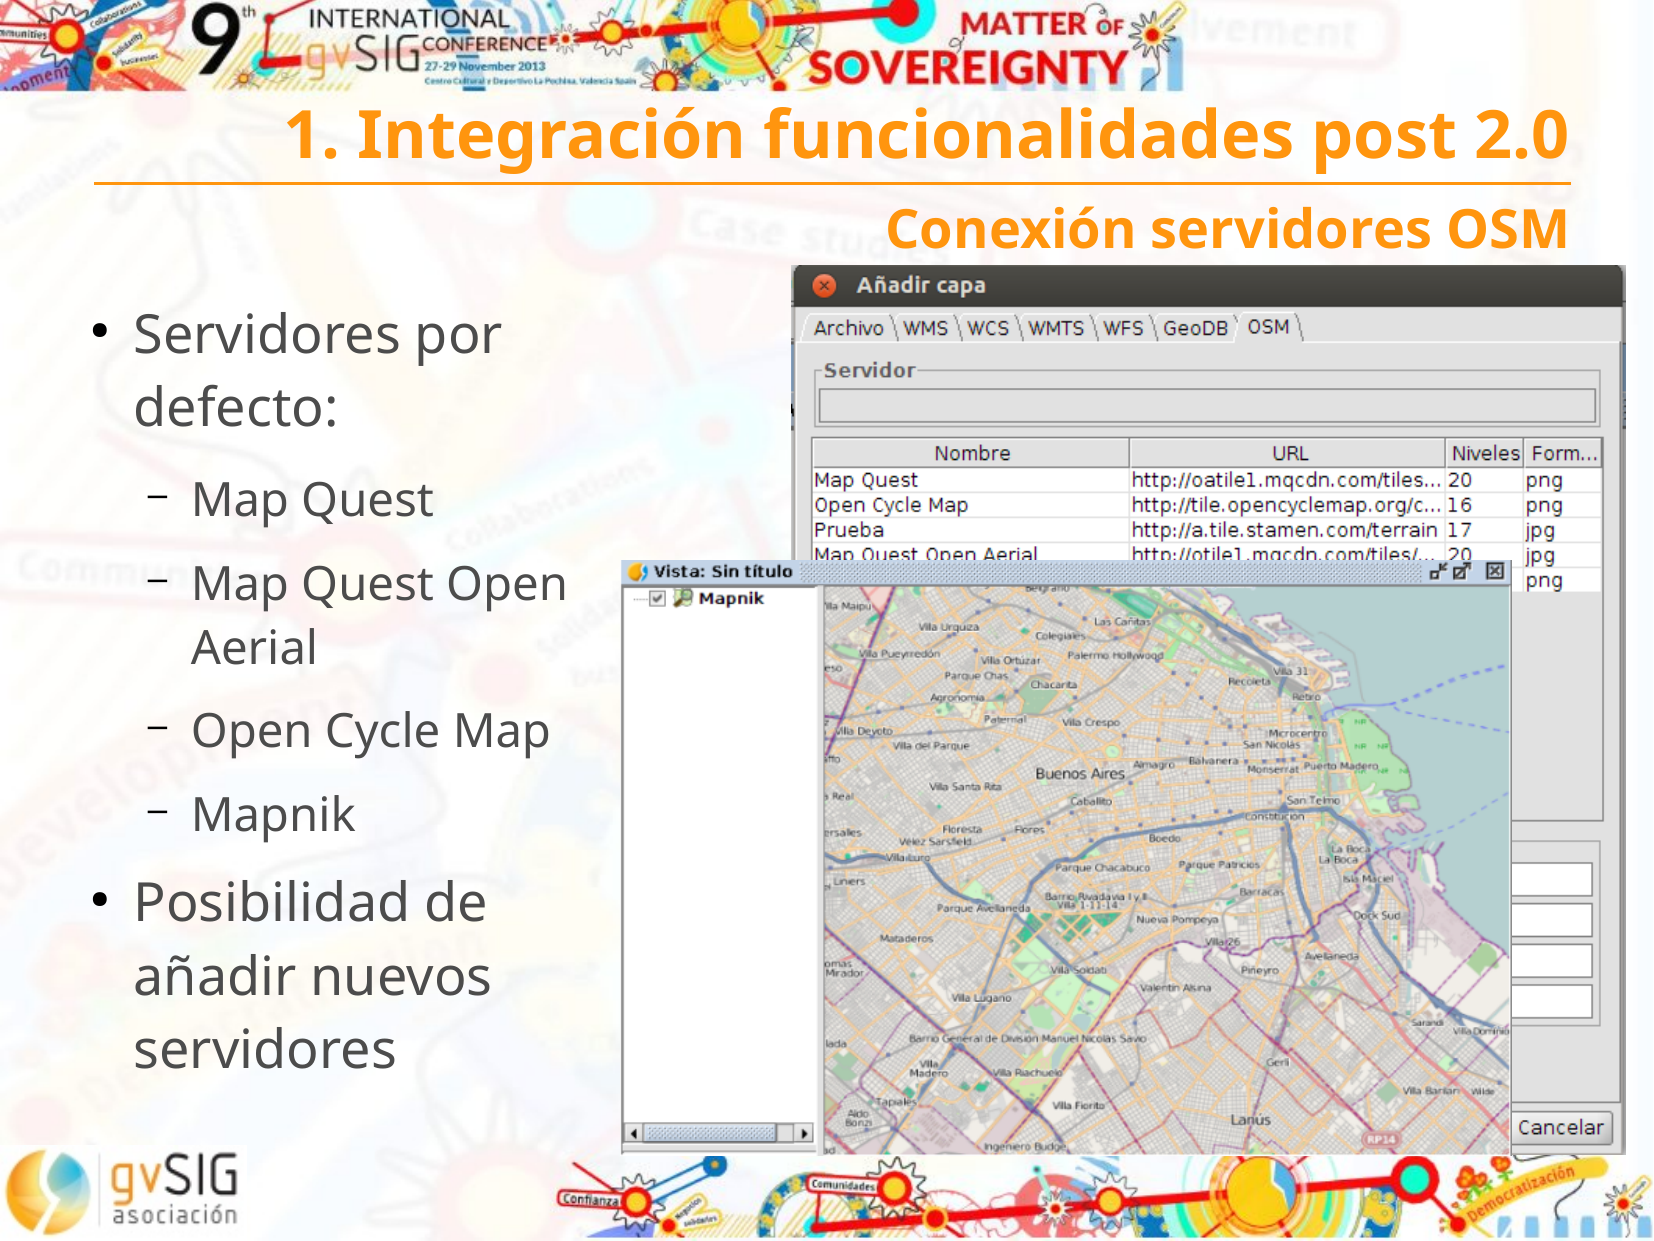

# 1. Integración funcionalidades post 2.0
Conexión servidores OSM
Servidores por defecto:
Map Quest
Map Quest Open Aerial
Open Cycle Map
Mapnik
Posibilidad de añadir nuevos servidores